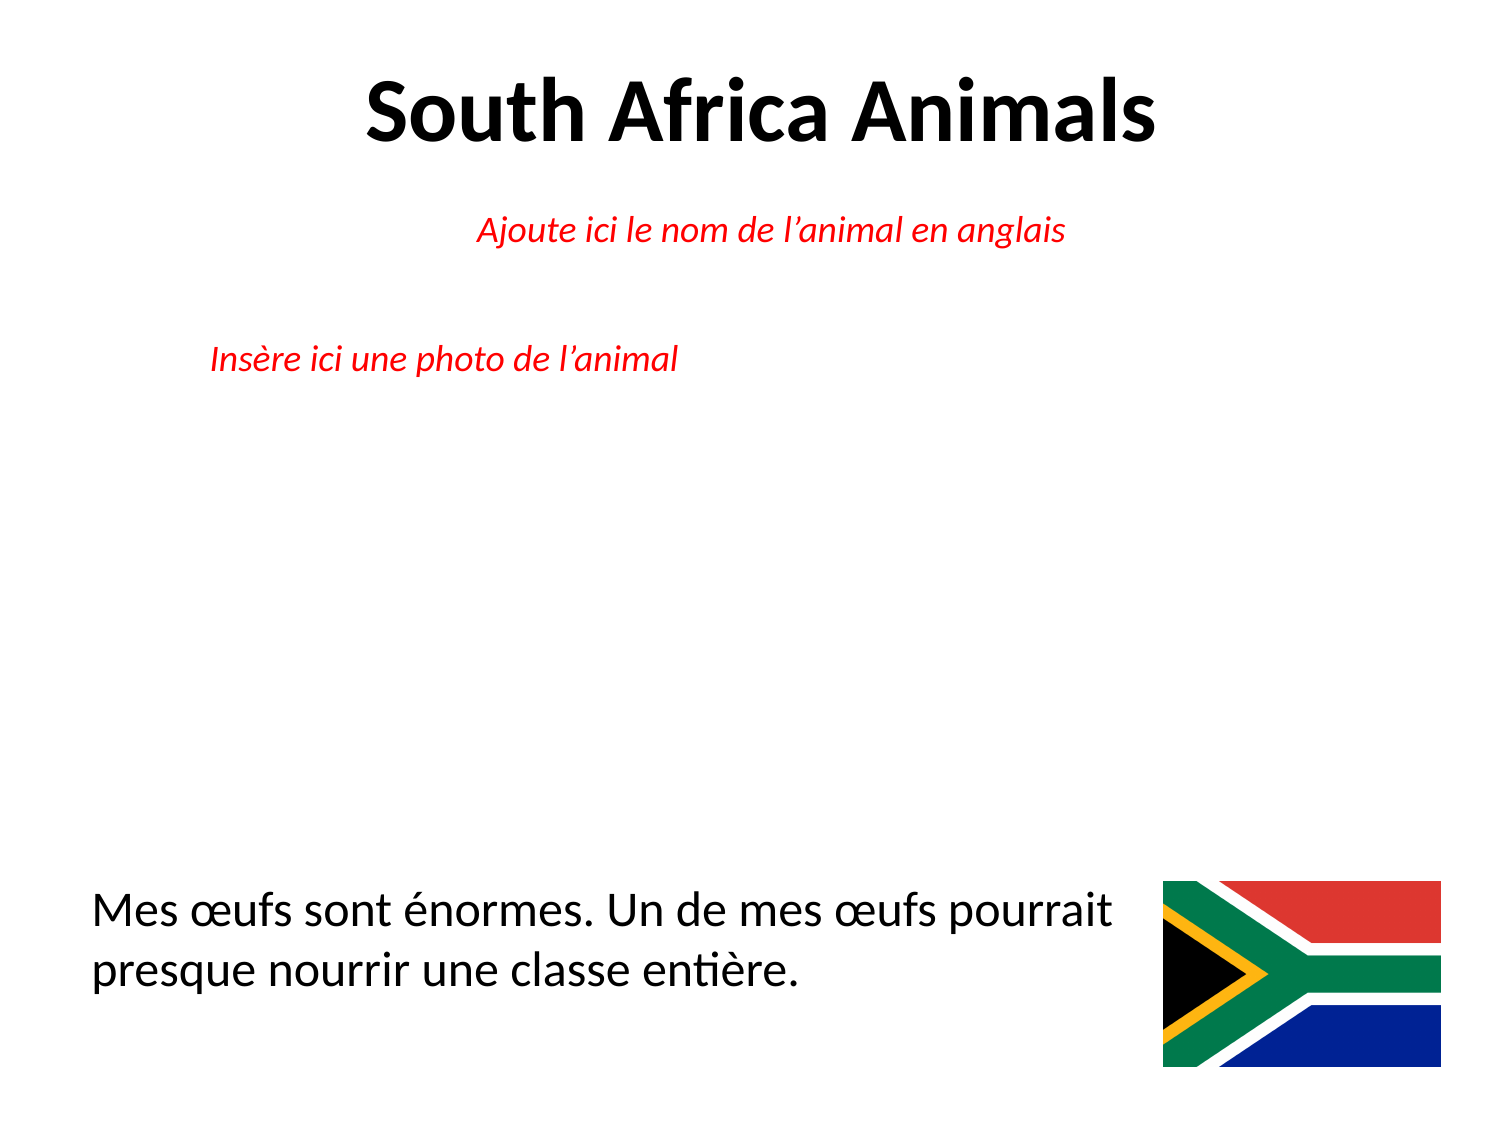

South Africa Animals
Ajoute ici le nom de l’animal en anglais
Insère ici une photo de l’animal
Mes œufs sont énormes. Un de mes œufs pourrait presque nourrir une classe entière.